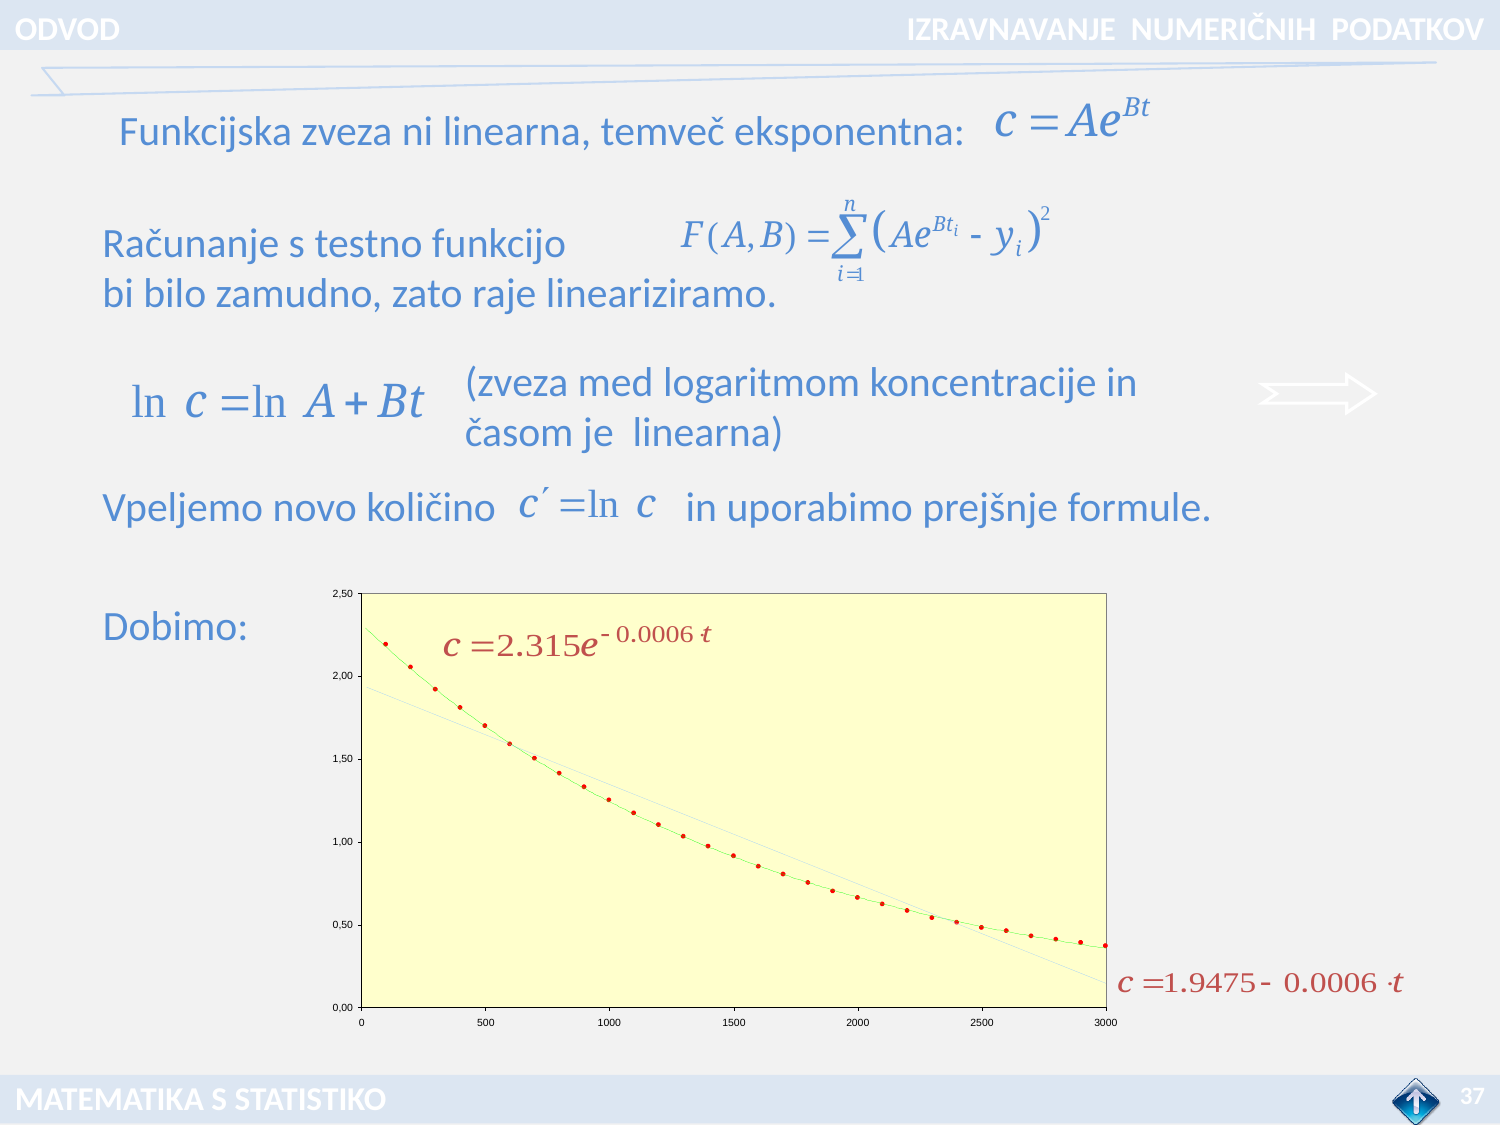

ODVOD
IZRAVNAVANJE NUMERIČNIH PODATKOV
Funkcijska zveza ni linearna, temveč eksponentna:
Računanje s testno funkcijo
bi bilo zamudno, zato raje lineariziramo.
(zveza med logaritmom koncentracije in časom je linearna)
Vpeljemo novo količino in uporabimo prejšnje formule.
Dobimo:
MATEMATIKA S STATISTIKO